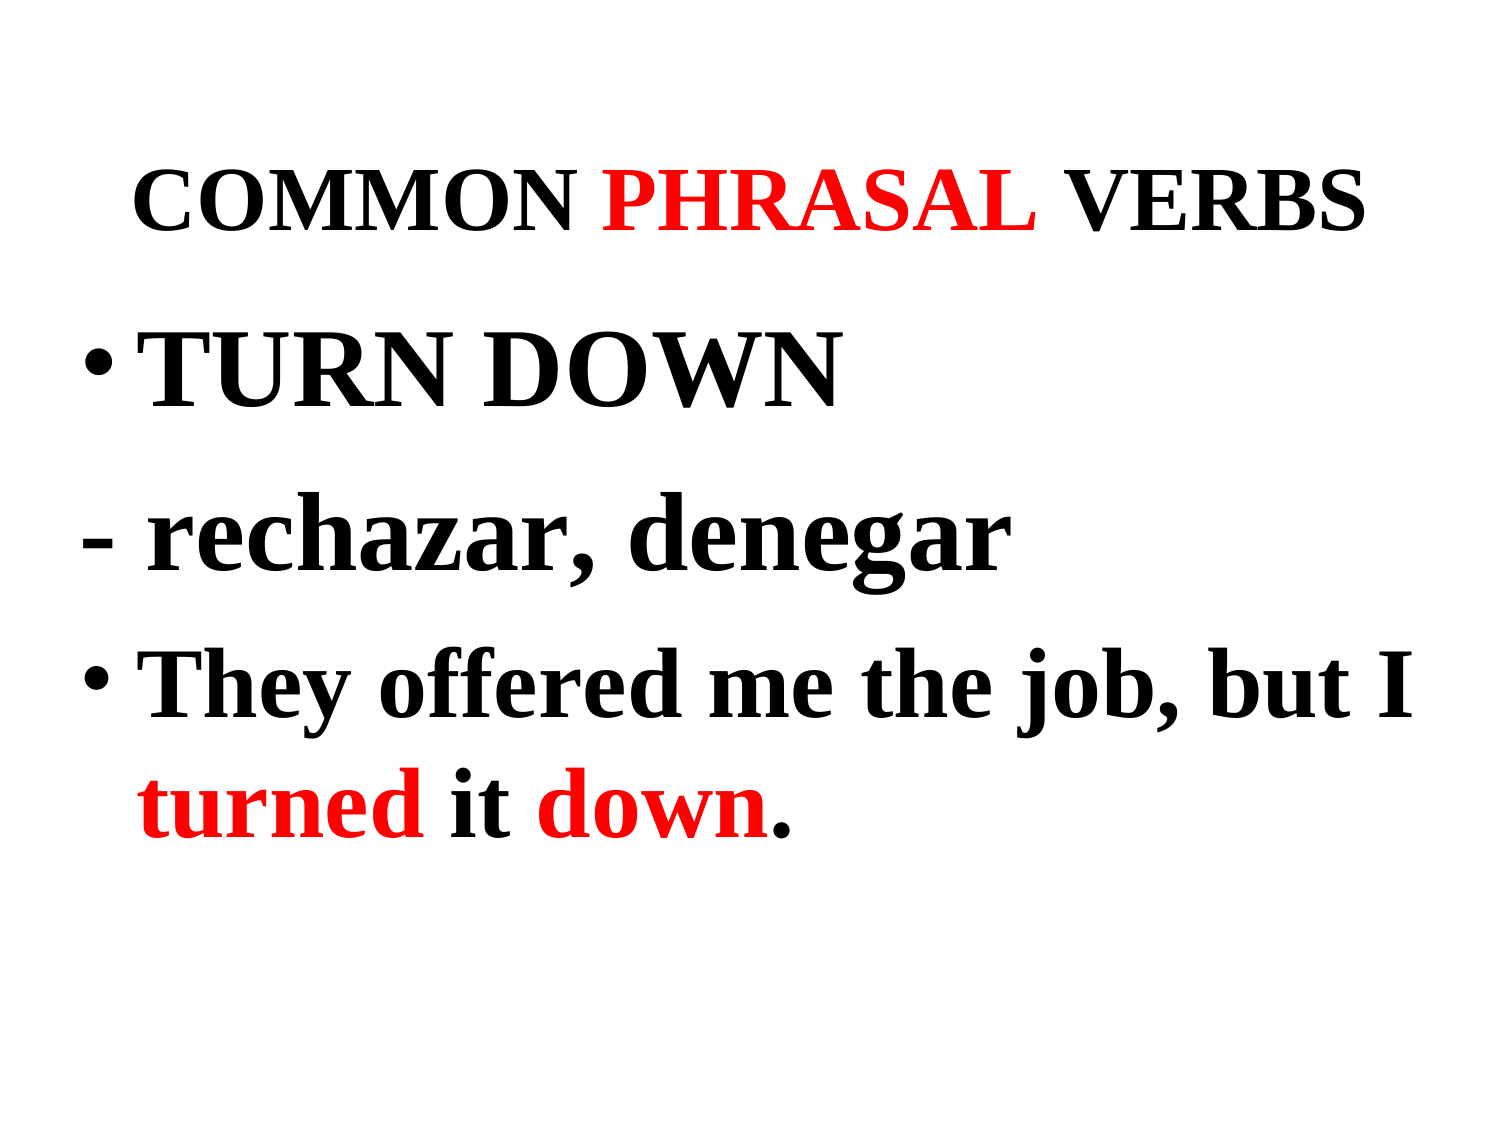

# COMMON PHRASAL VERBS
TURN DOWN
- rechazar, denegar
They offered me the job, but I turned it down.